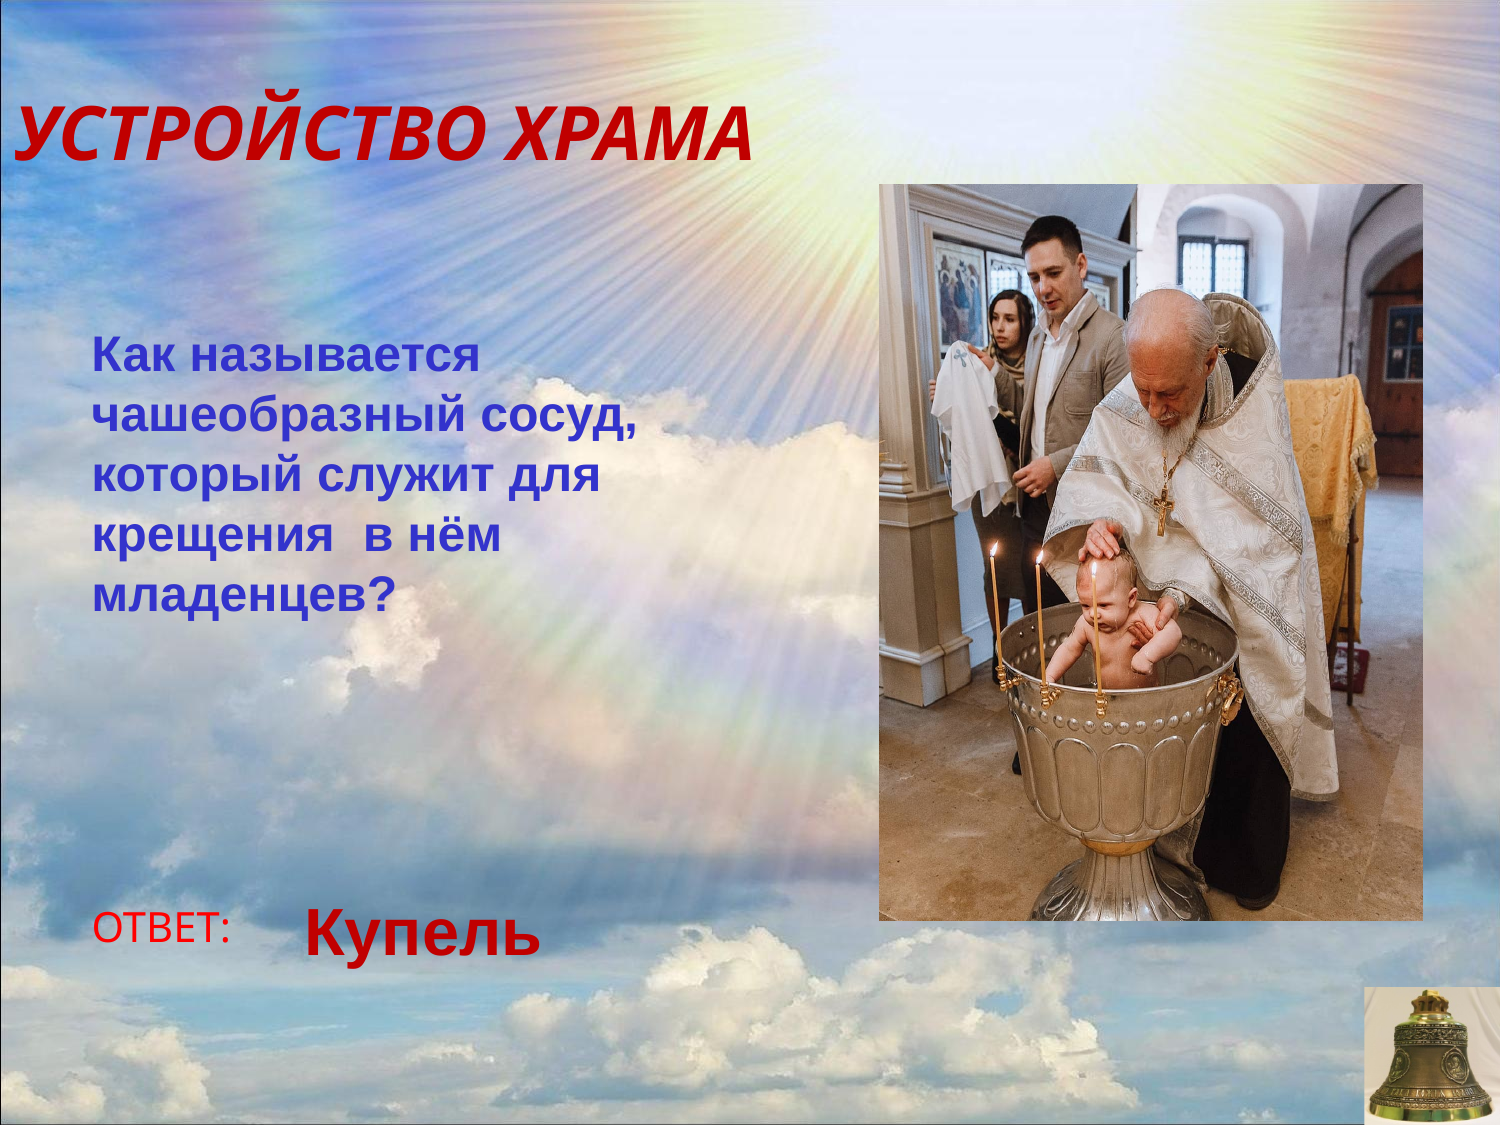

УСТРОЙСТВО ХРАМА
Как называется чашеобразный сосуд, который служит для крещения в нём младенцев?
Купель
ОТВЕТ: